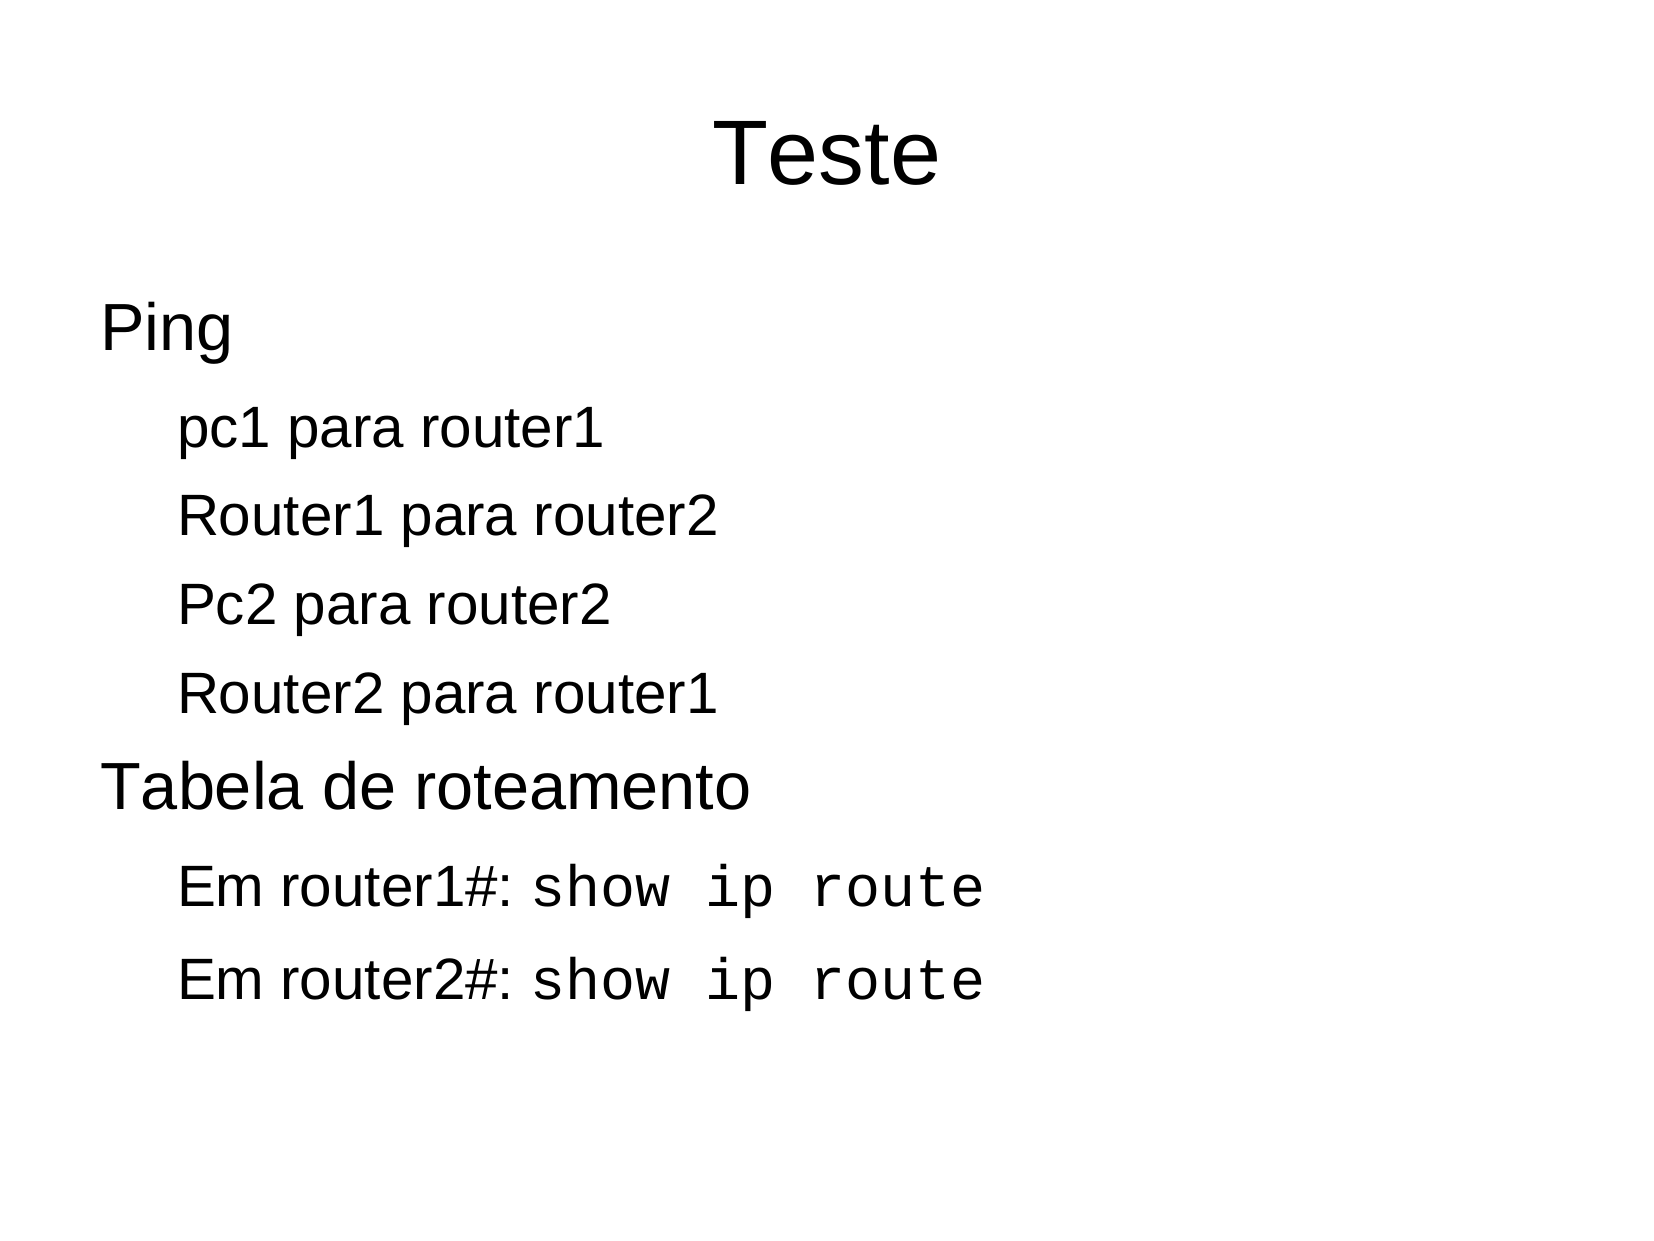

# Teste
Ping
pc1 para router1
Router1 para router2
Pc2 para router2
Router2 para router1
Tabela de roteamento
Em router1#: show ip route
Em router2#: show ip route